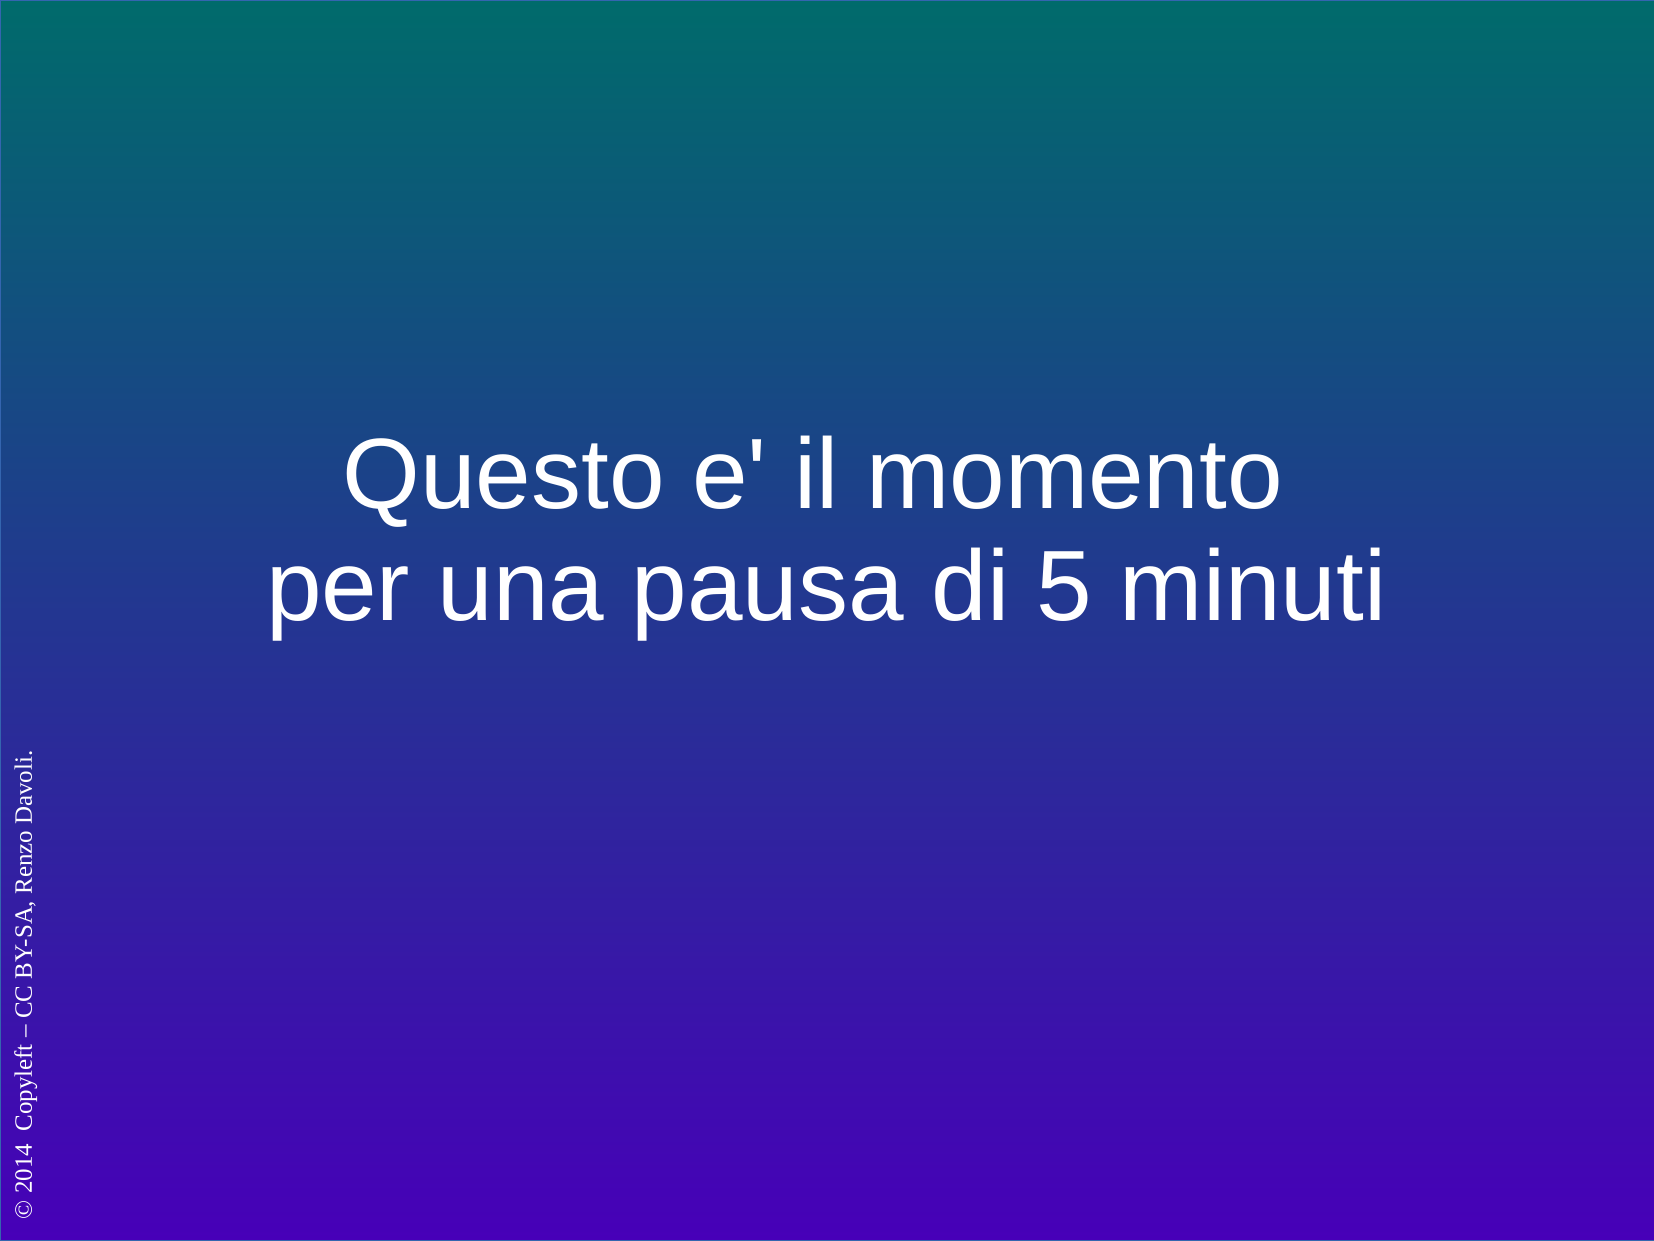

# Questo e' il momento
per una pausa di 5 minuti